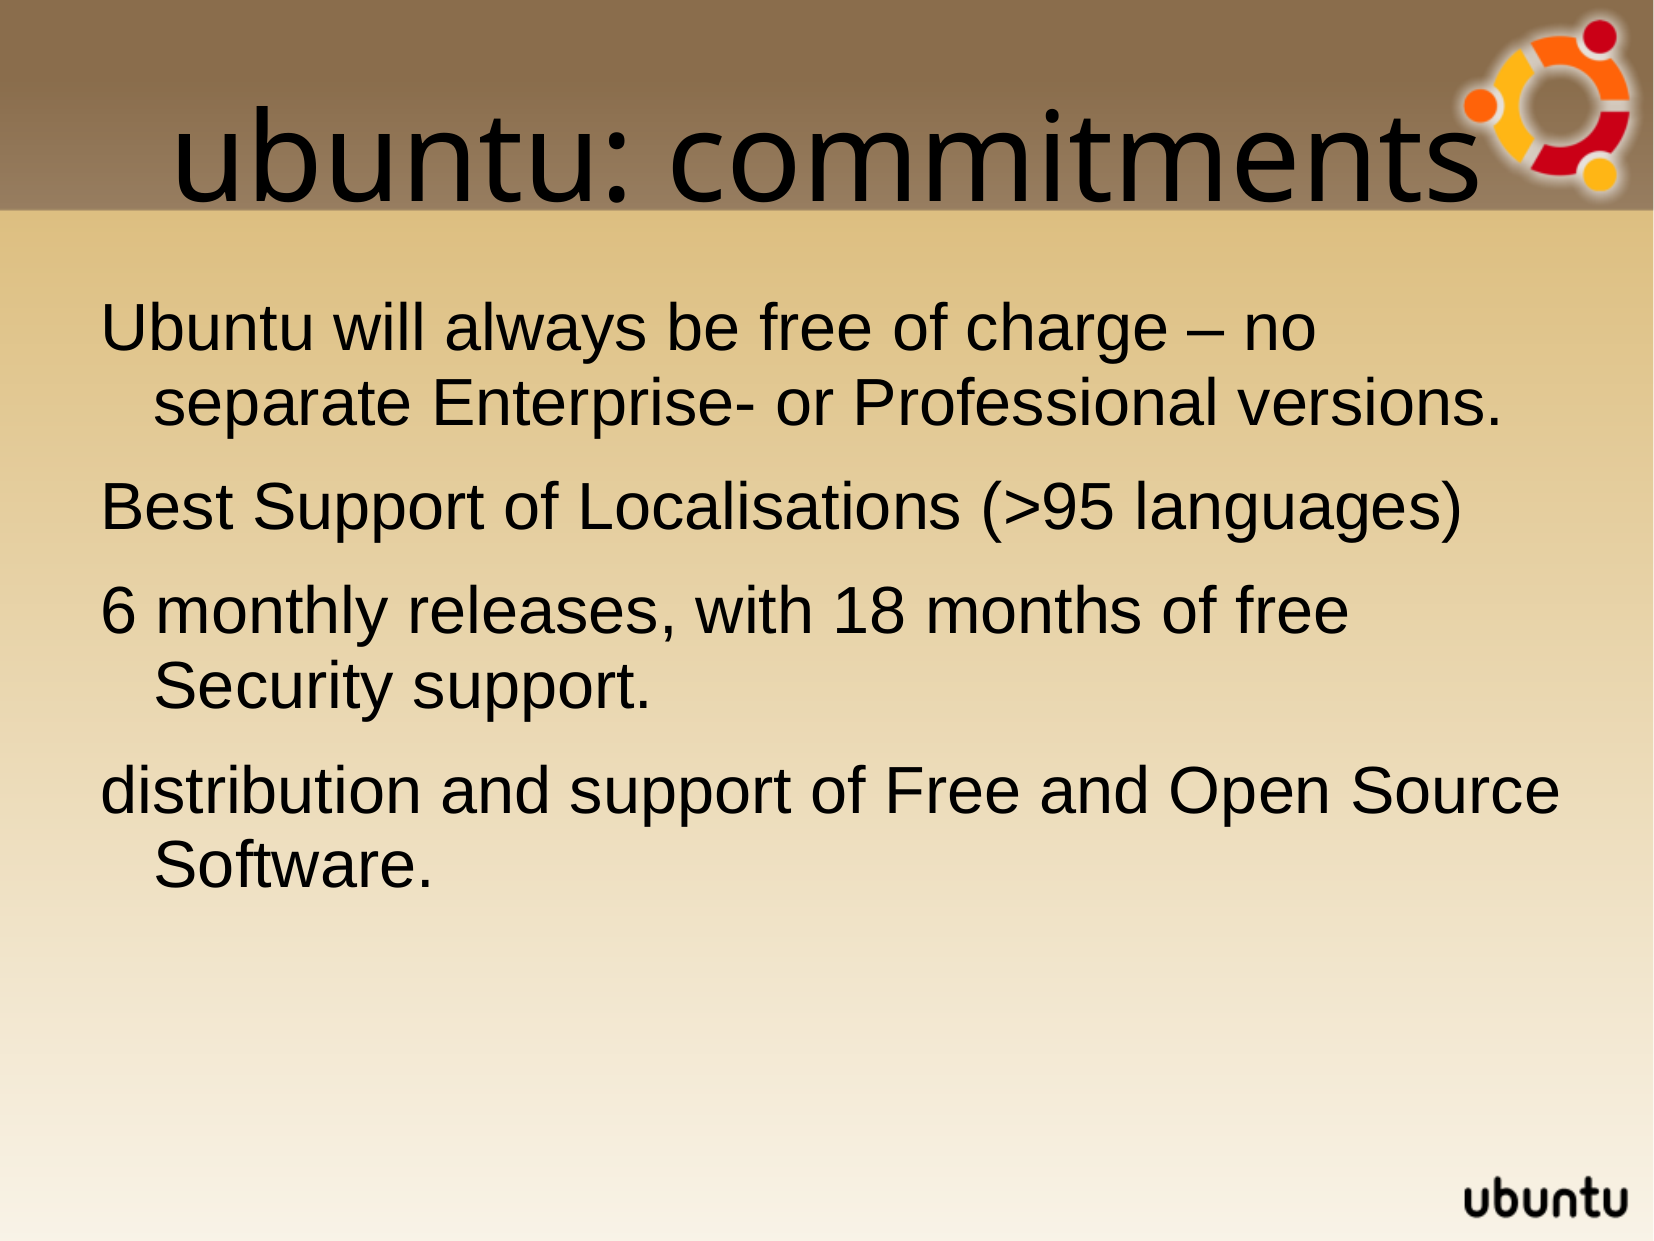

# ubuntu: commitments
Ubuntu will always be free of charge – no separate Enterprise- or Professional versions.
Best Support of Localisations (>95 languages)
6 monthly releases, with 18 months of free Security support.
distribution and support of Free and Open Source Software.